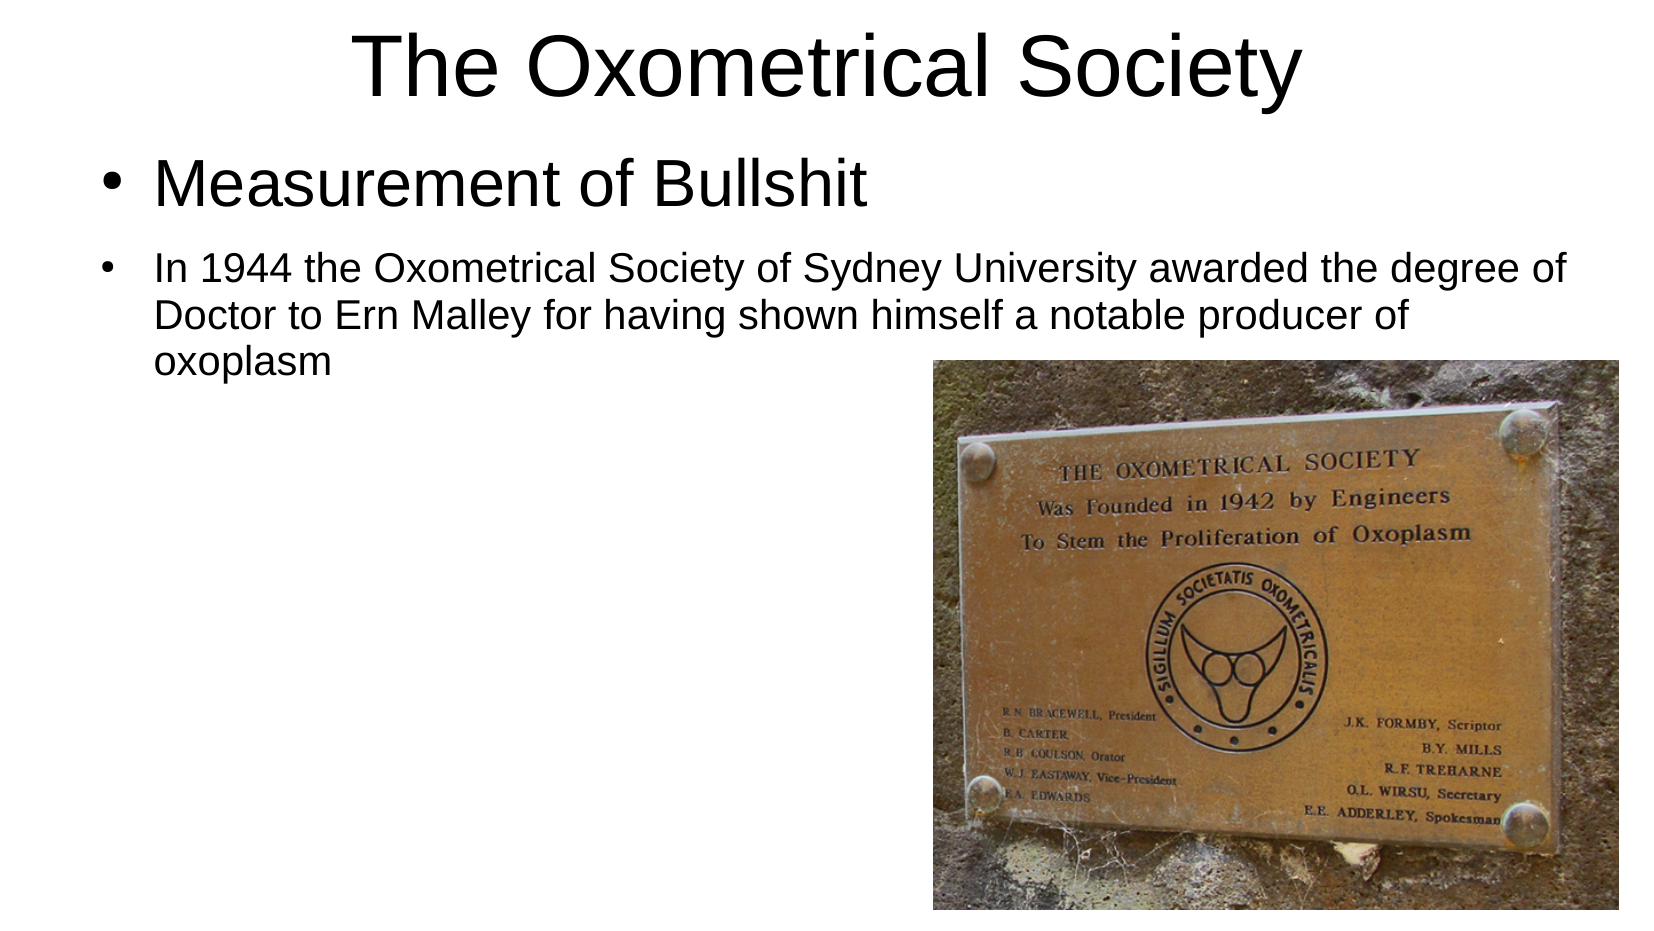

# The Oxometrical Society
Measurement of Bullshit
In 1944 the Oxometrical Society of Sydney University awarded the degree of Doctor to Ern Malley for having shown himself a notable producer of oxoplasm